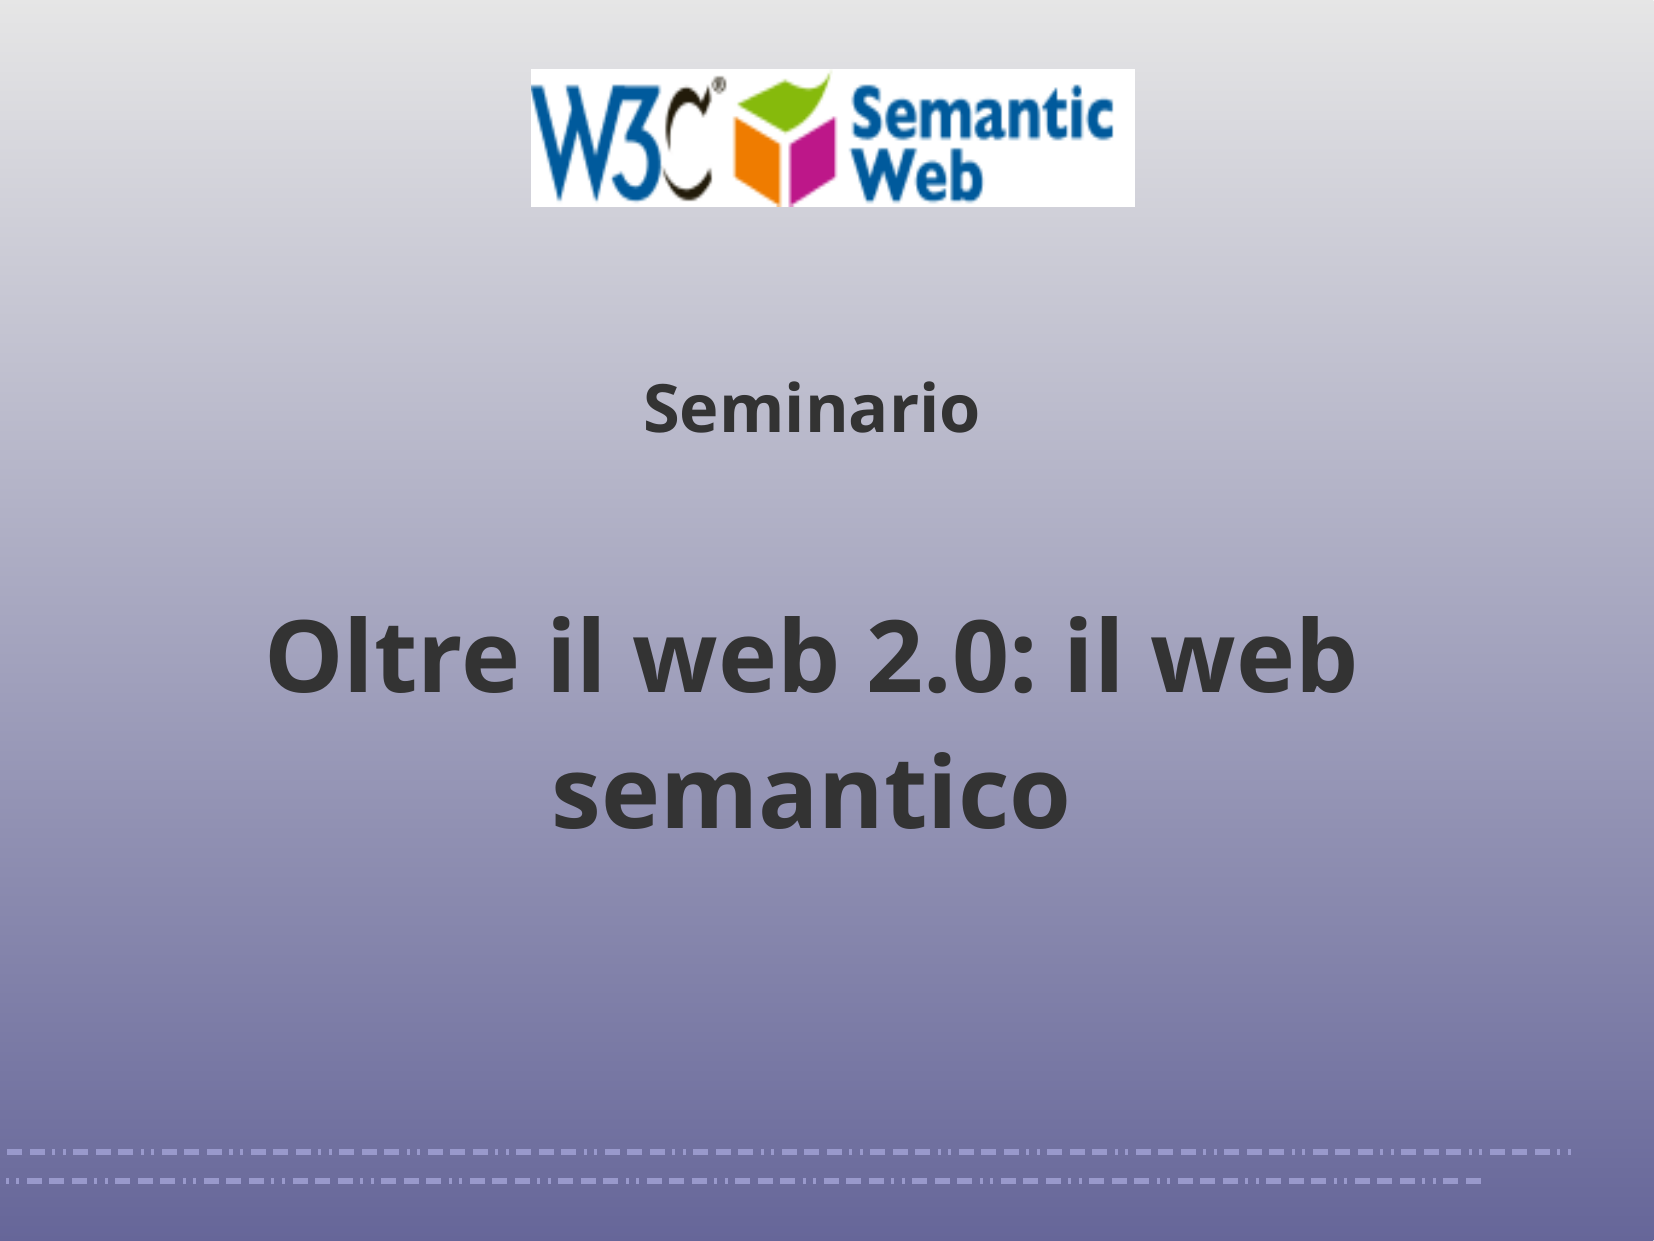

Seminario
Oltre il web 2.0: il web semantico